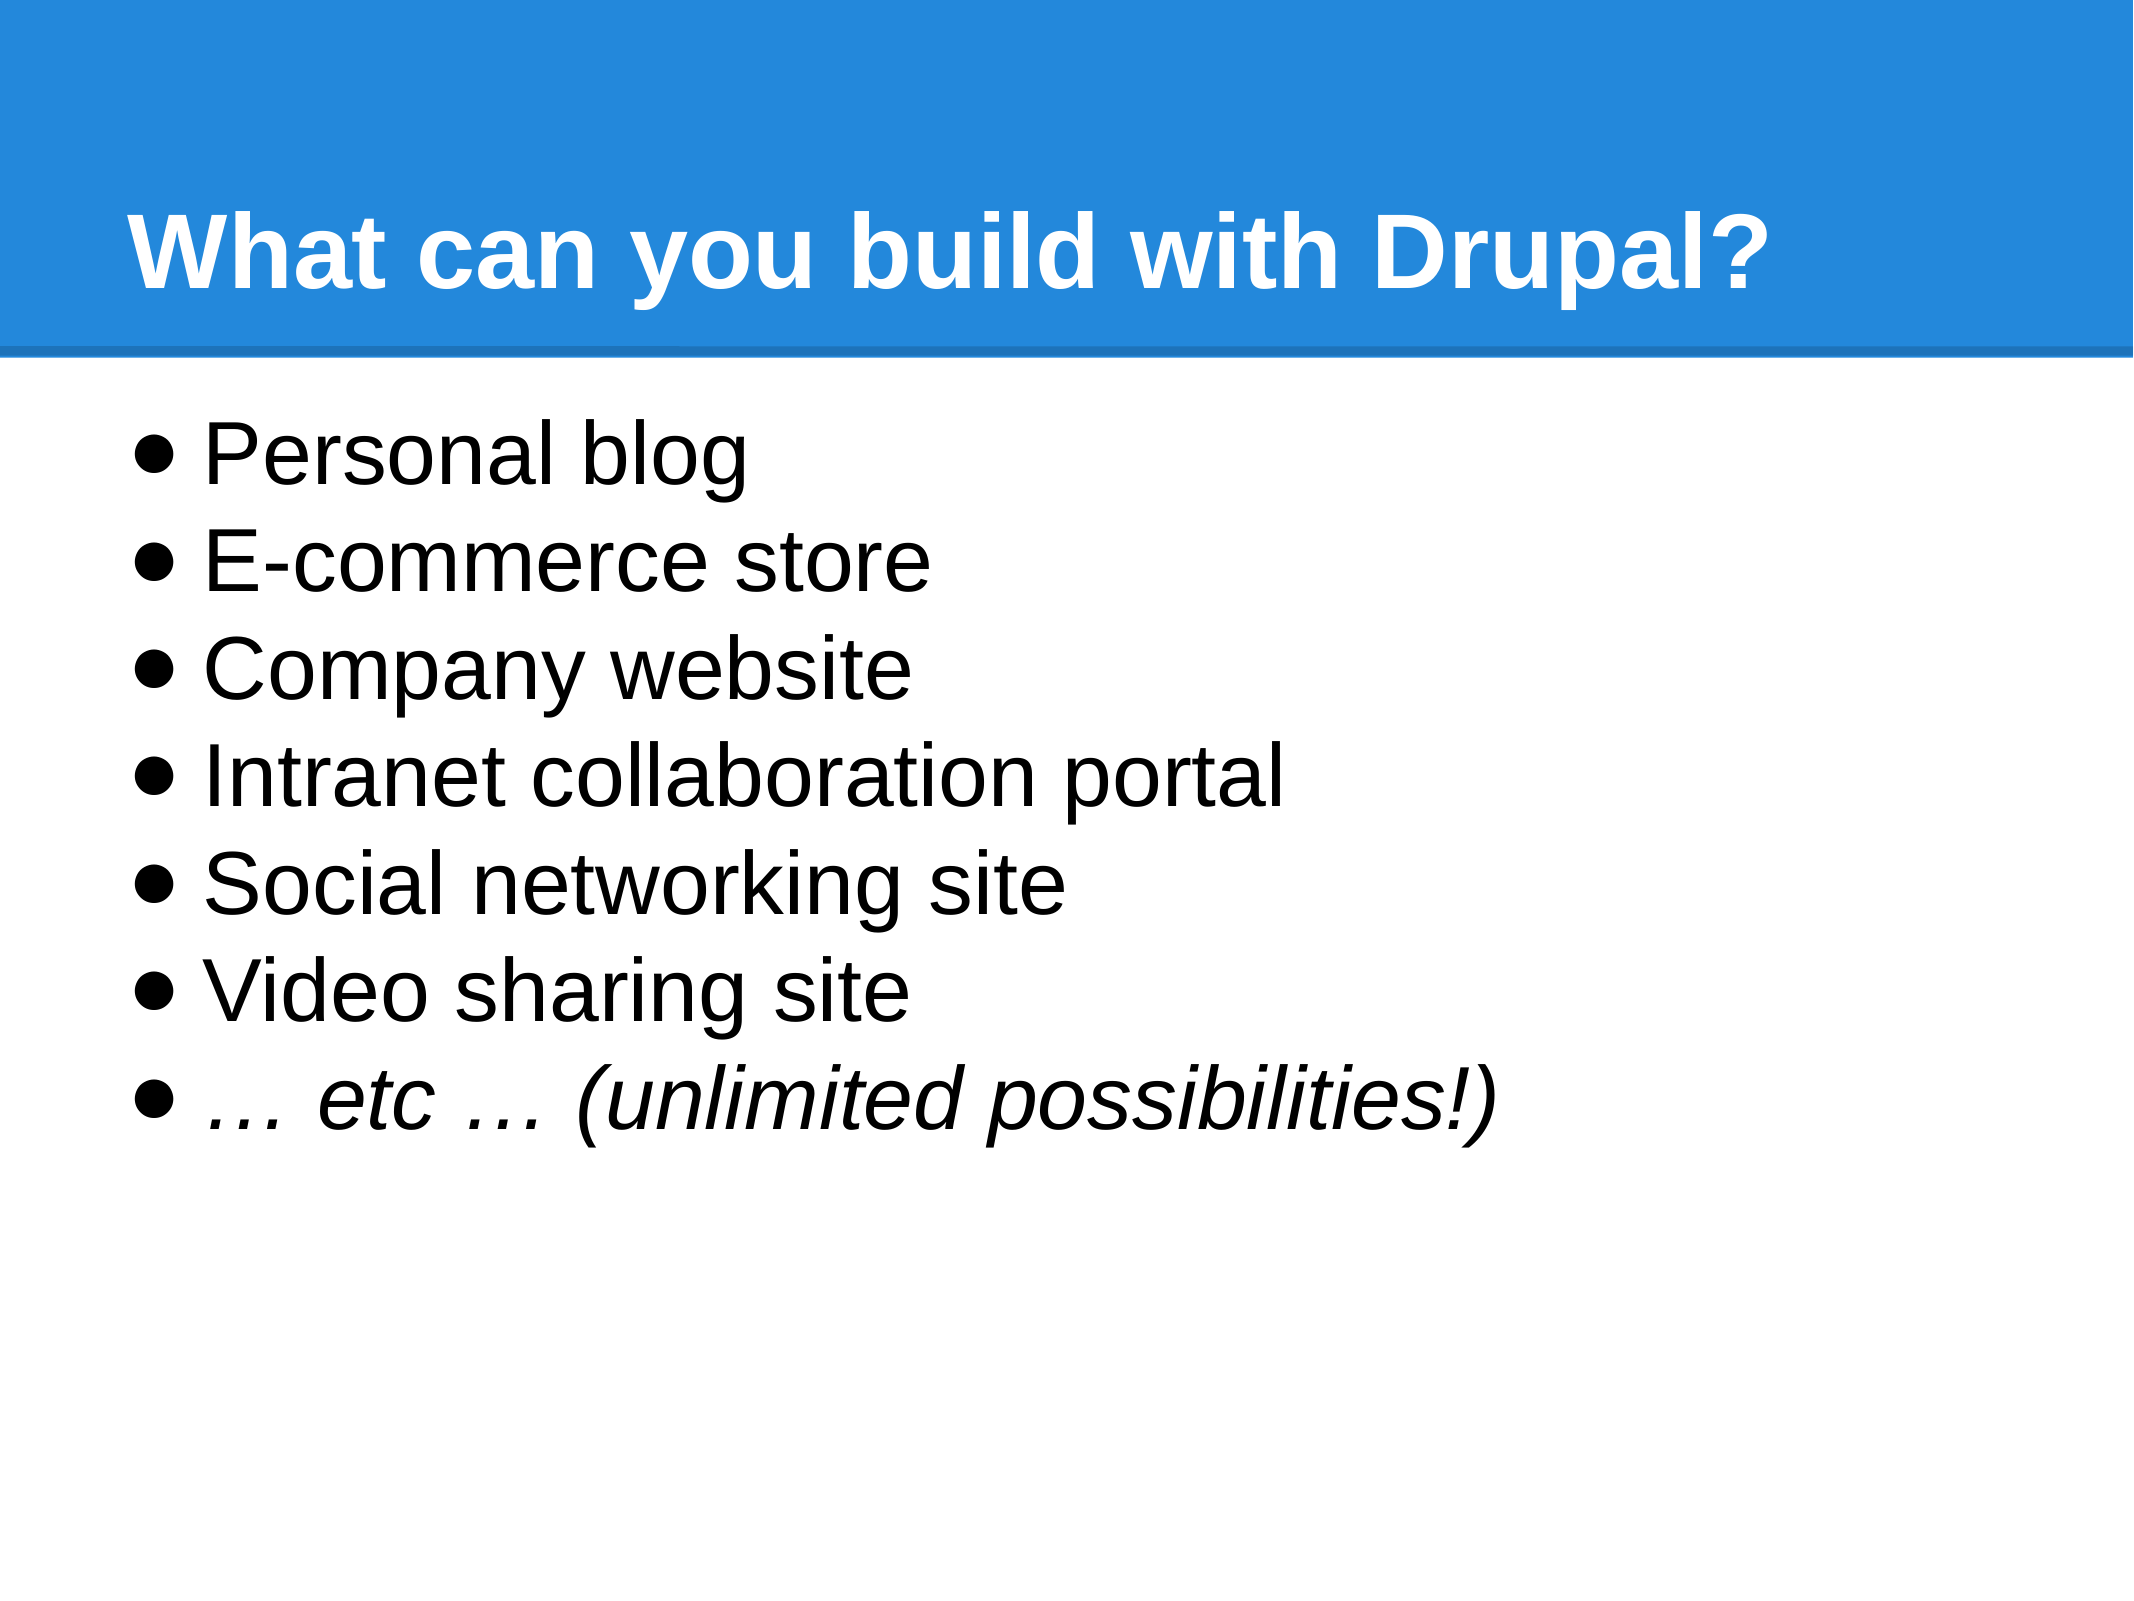

# What can you build with Drupal?
Personal blog
E-commerce store
Company website
Intranet collaboration portal
Social networking site
Video sharing site
… etc … (unlimited possibilities!)